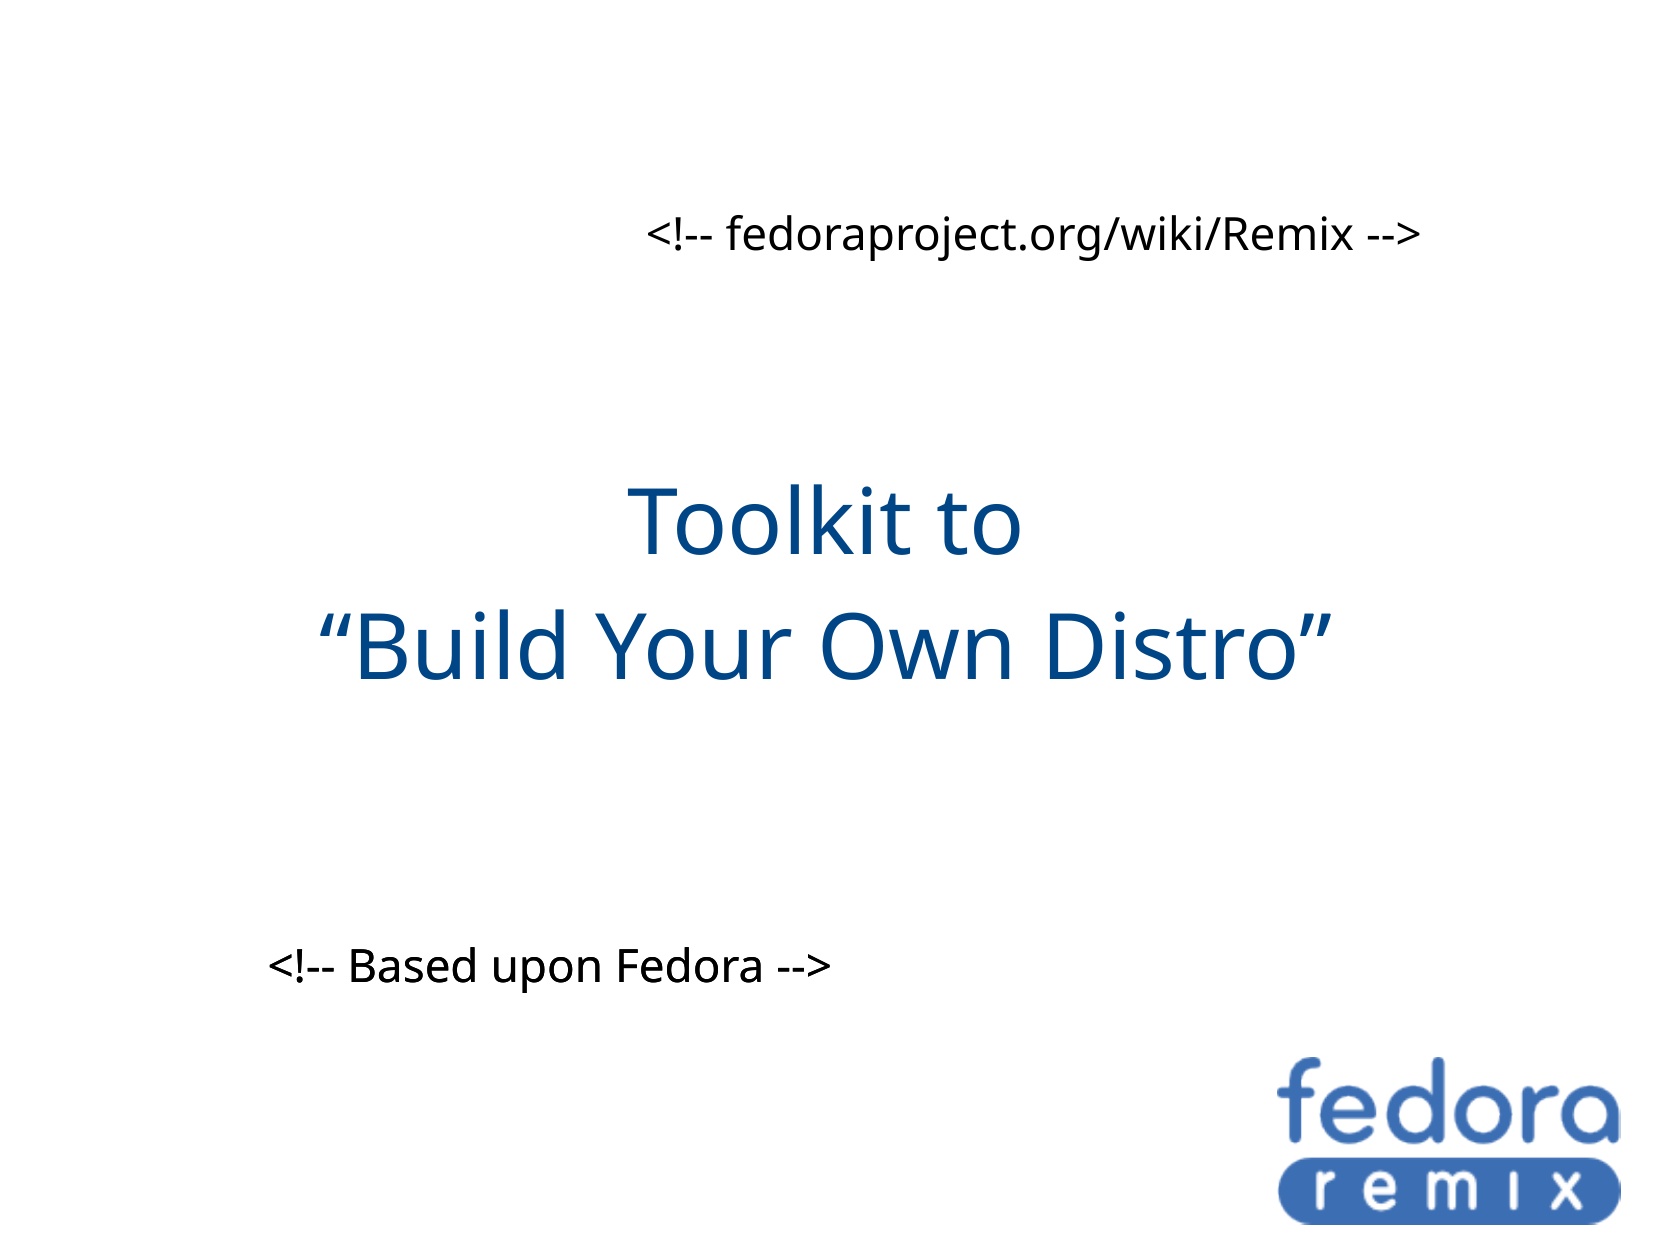

<!-- fedoraproject.org/wiki/Remix -->
# Toolkit to “Build Your Own Distro”
<!-- Based upon Fedora -->
<!-- Based upon Fedora -->